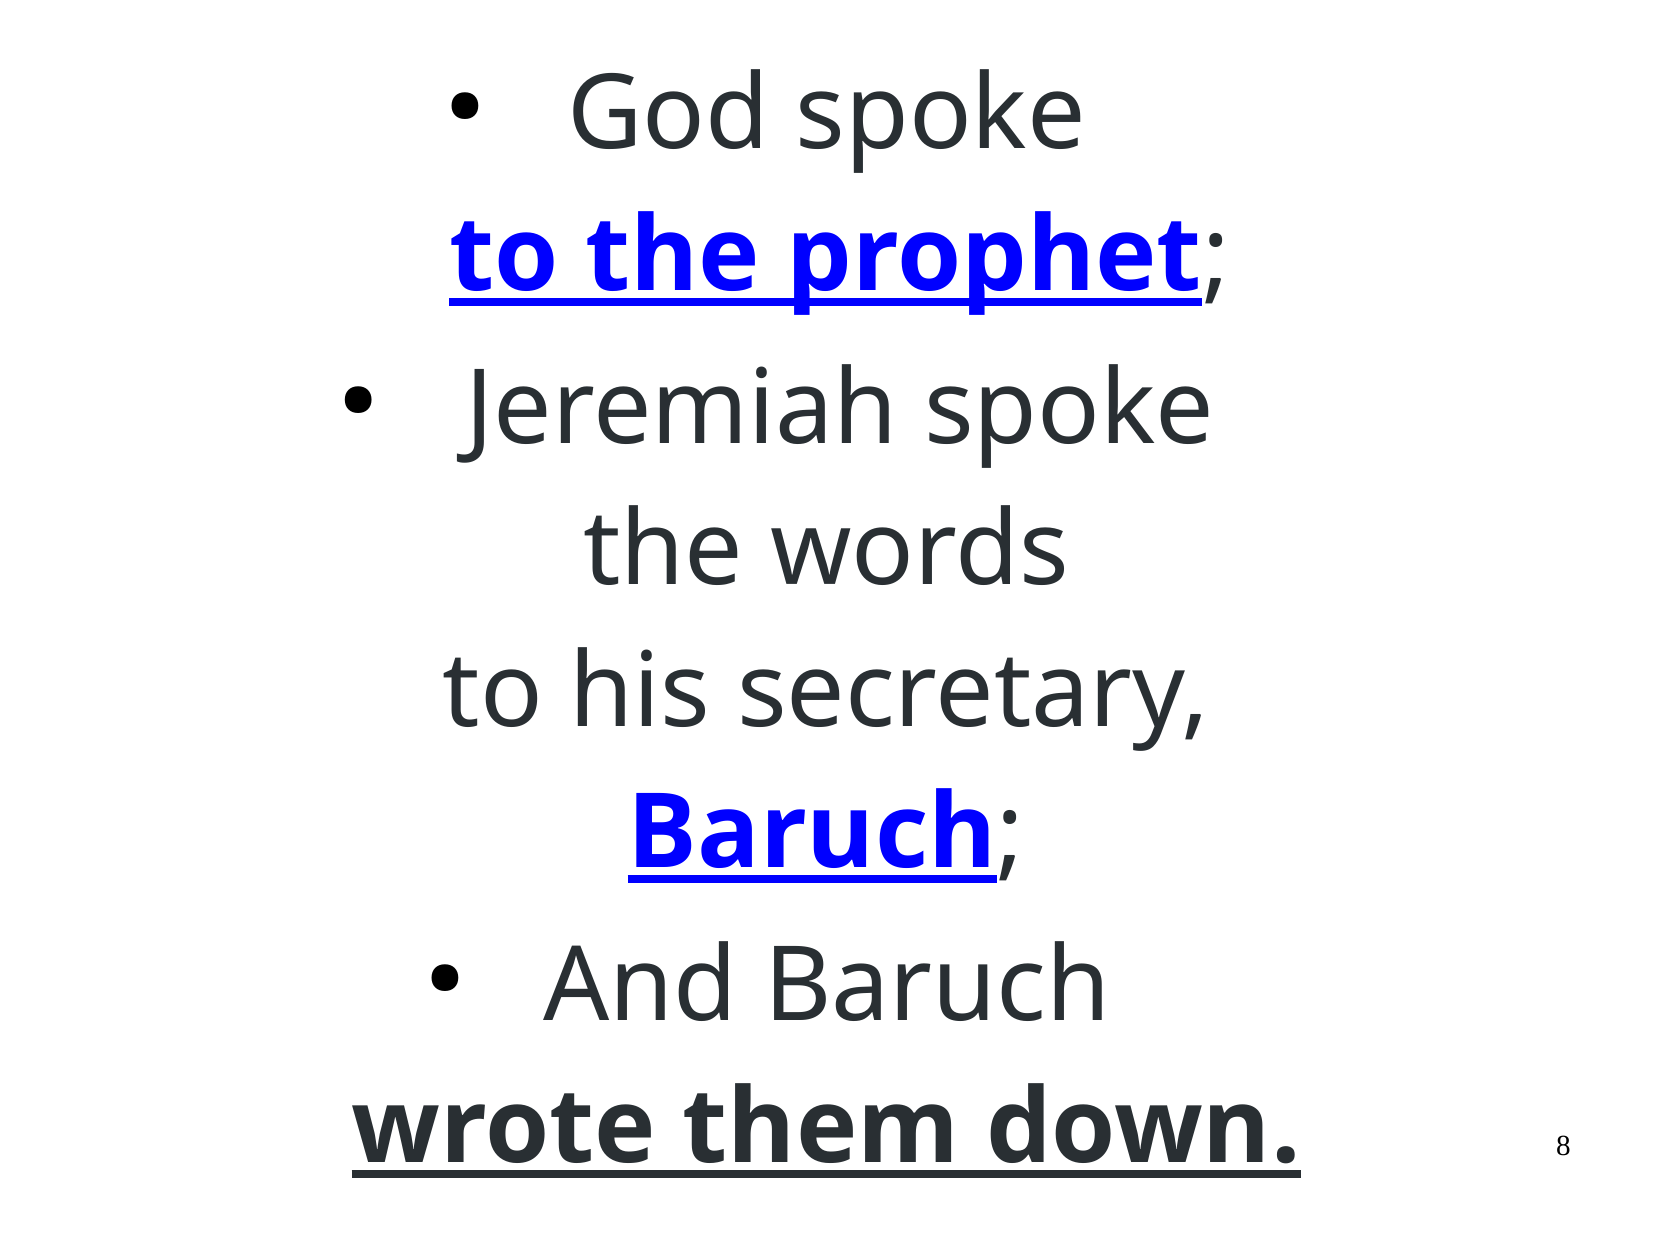

# God spoke to the prophet;
 Jeremiah spoke
the words
to his secretary,
Baruch;
And Baruch
wrote them down.
8